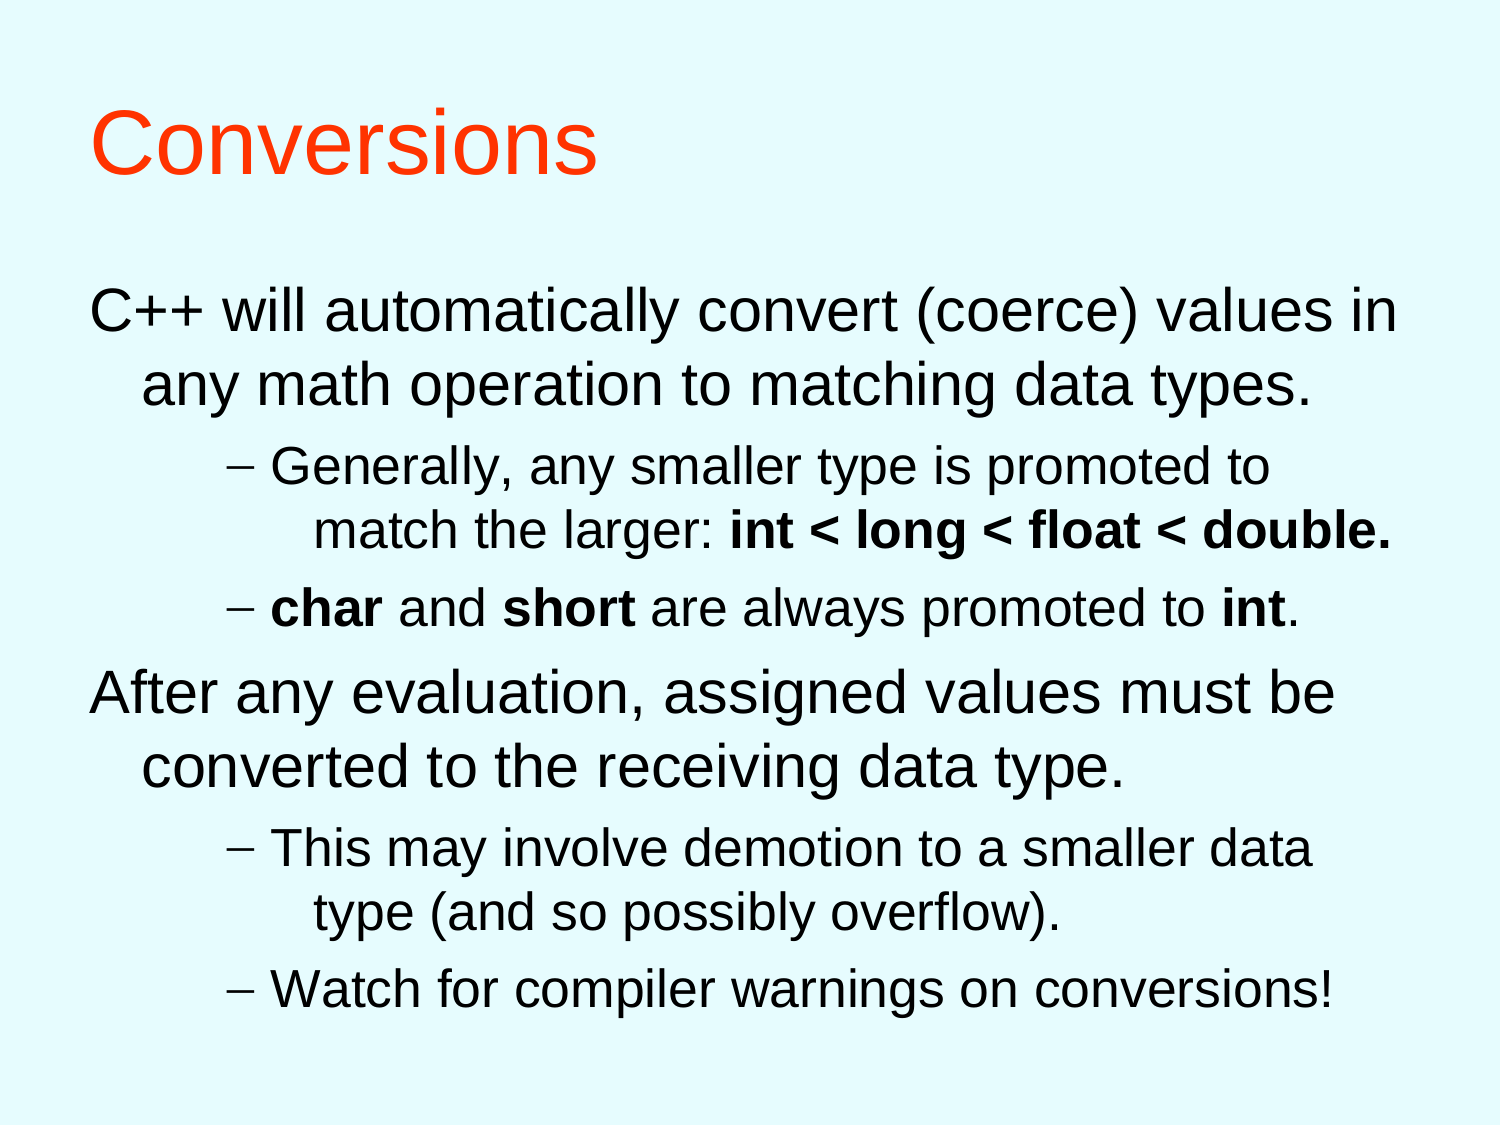

# Conversions
C++ will automatically convert (coerce) values in any math operation to matching data types.
Generally, any smaller type is promoted to match the larger: int < long < float < double.
char and short are always promoted to int.
After any evaluation, assigned values must be converted to the receiving data type.
This may involve demotion to a smaller data type (and so possibly overflow).
Watch for compiler warnings on conversions!